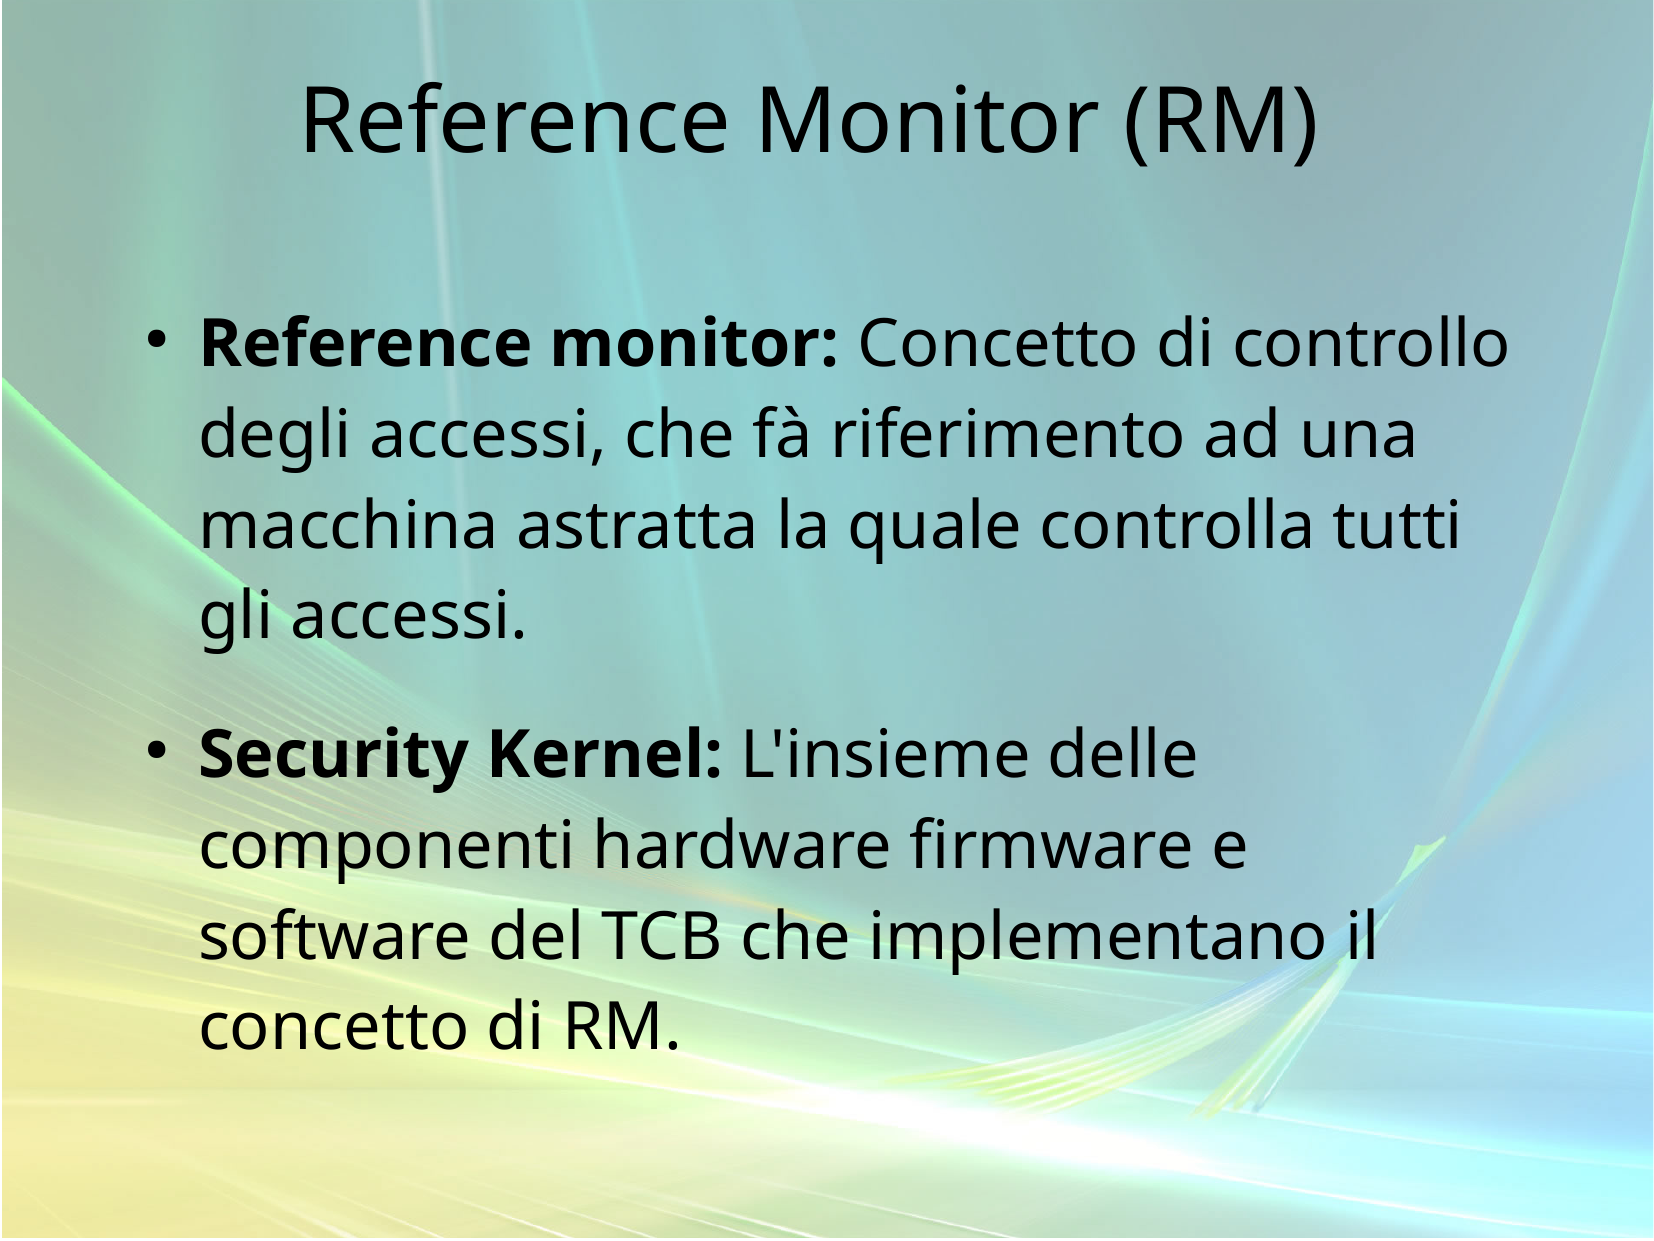

# Reference Monitor (RM)
Reference monitor: Concetto di controllo degli accessi, che fà riferimento ad una macchina astratta la quale controlla tutti gli accessi.
Security Kernel: L'insieme delle componenti hardware firmware e software del TCB che implementano il concetto di RM.